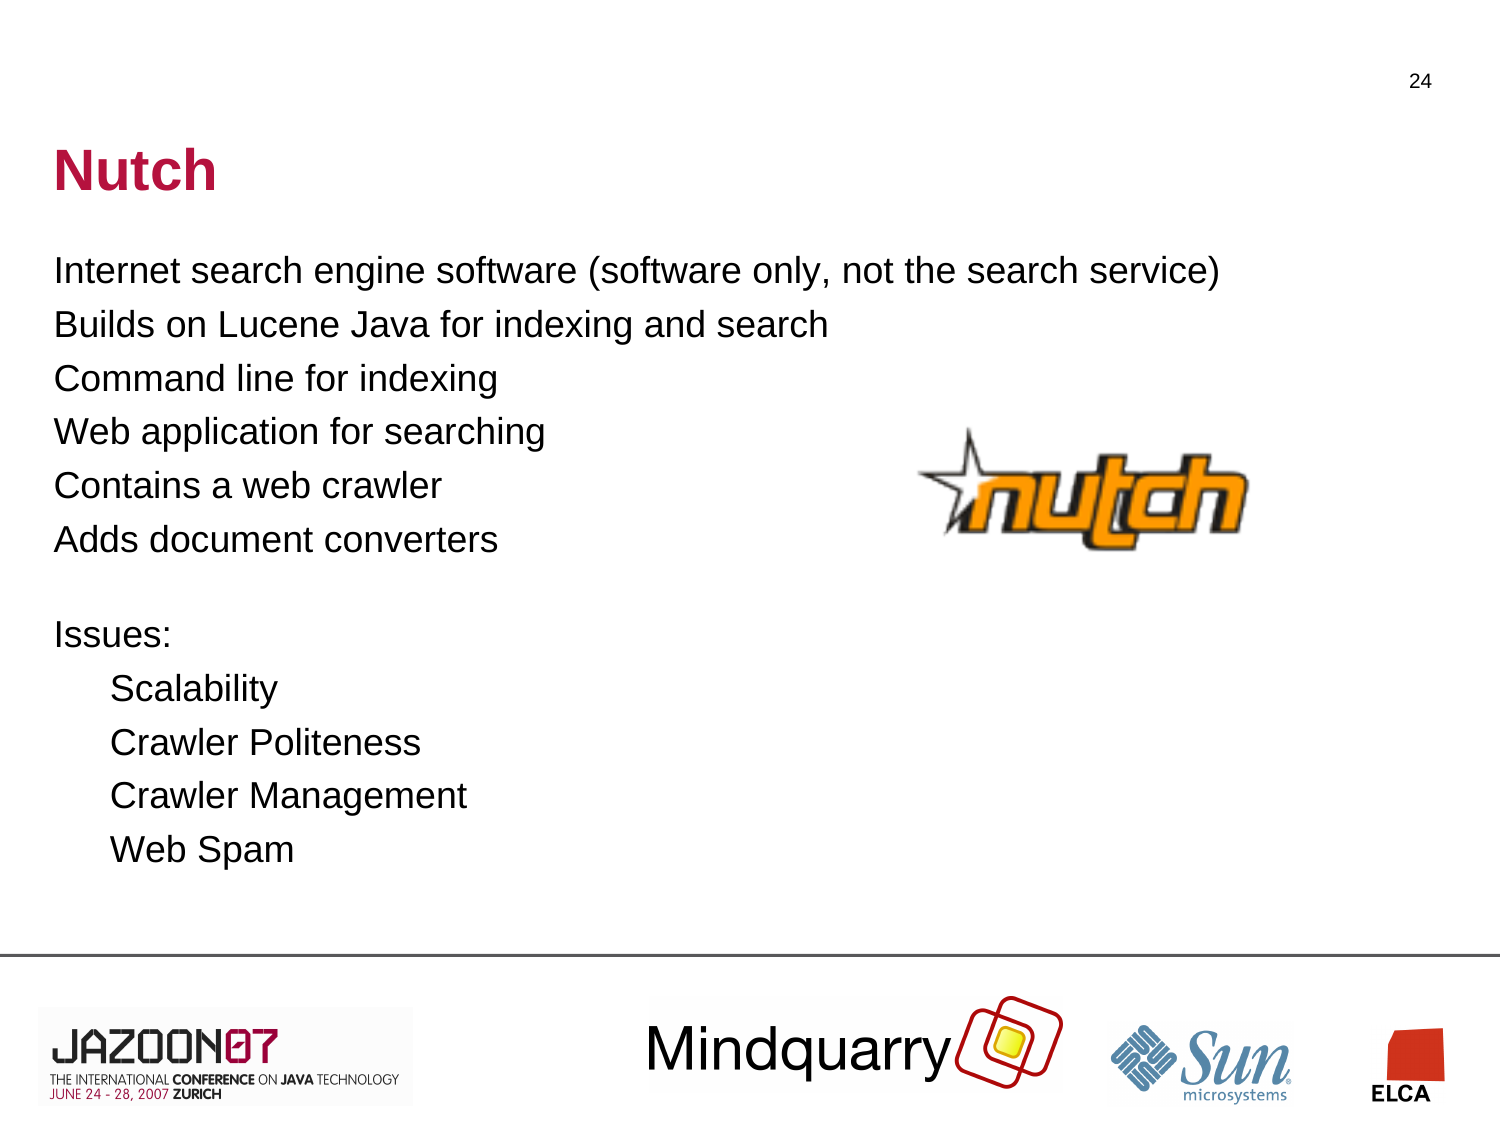

24
# Nutch
Internet search engine software (software only, not the search service)
Builds on Lucene Java for indexing and search
Command line for indexing
Web application for searching
Contains a web crawler
Adds document converters
Issues:
Scalability
Crawler Politeness
Crawler Management
Web Spam